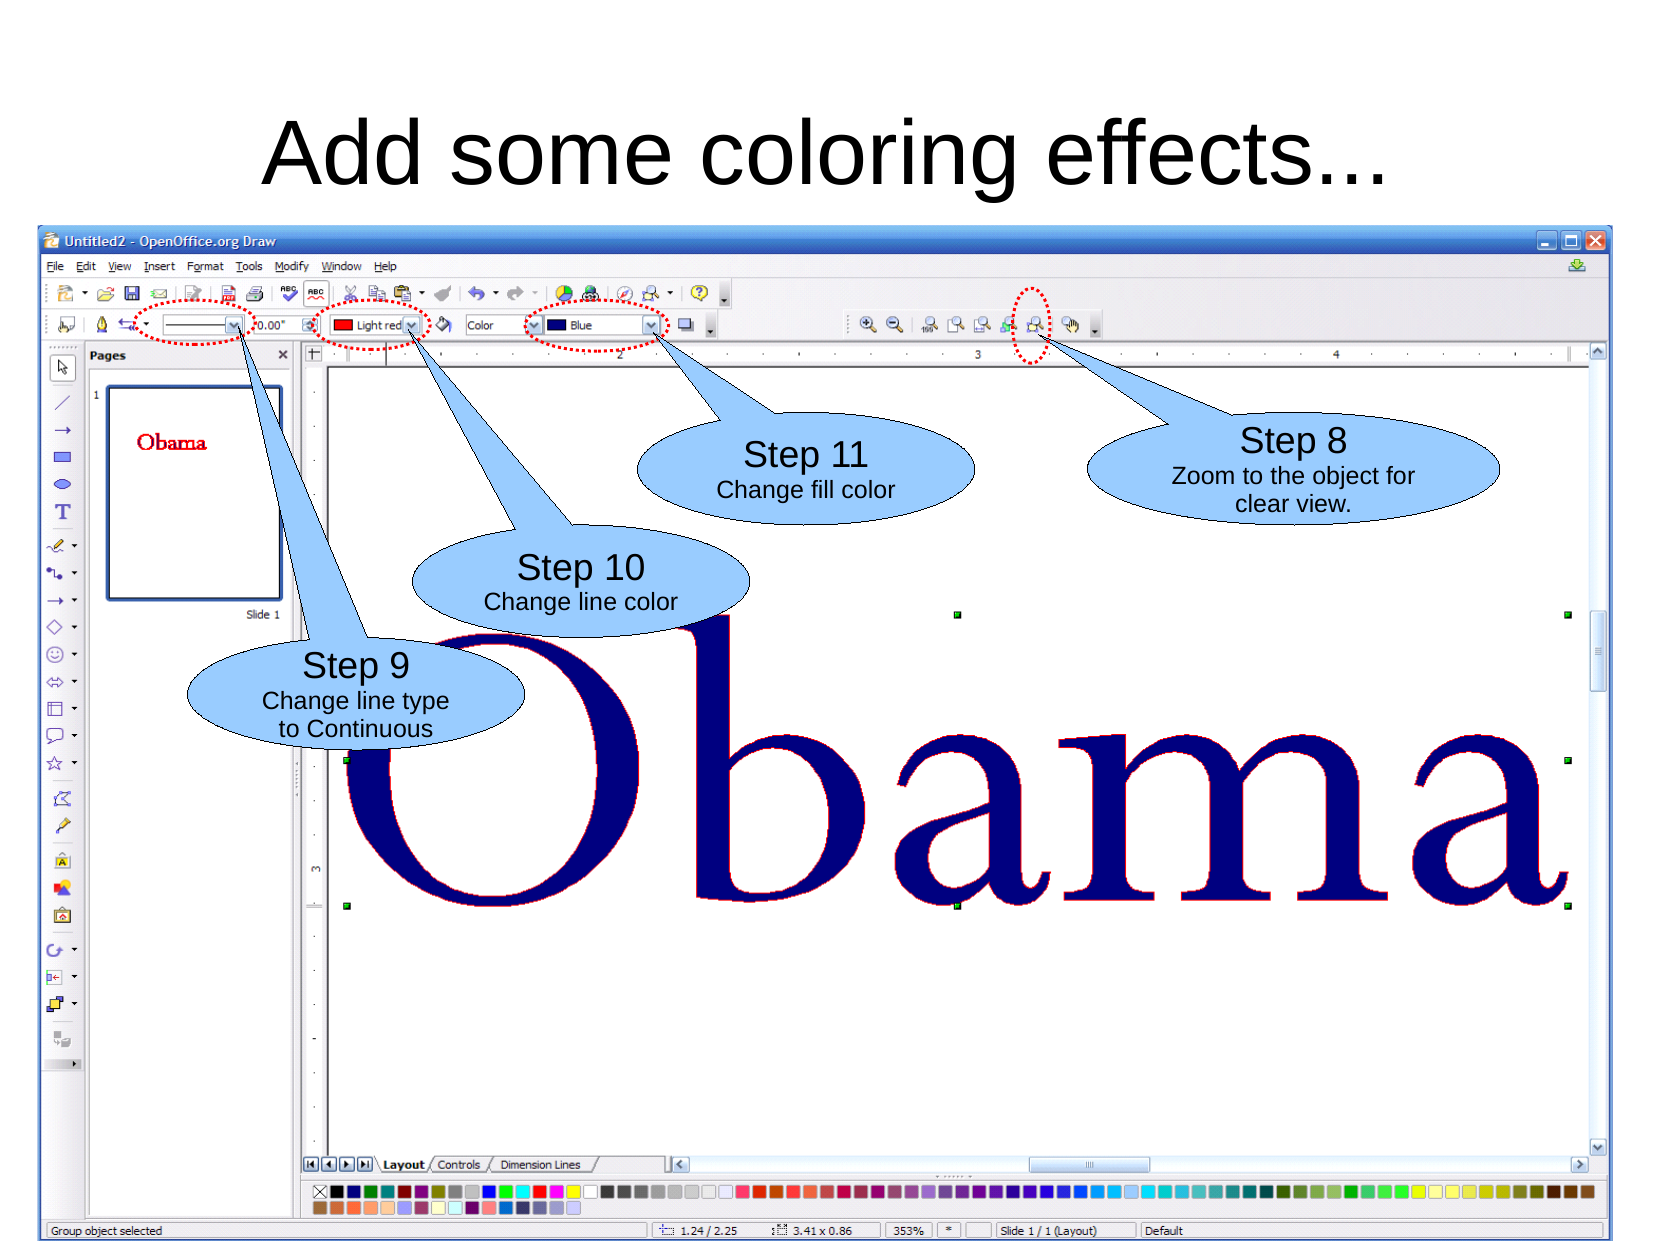

# Add some coloring effects...
Step 11
Change fill color
Step 8
Zoom to the object for clear view.
Step 10
Change line color
Step 9
Change line type to Continuous